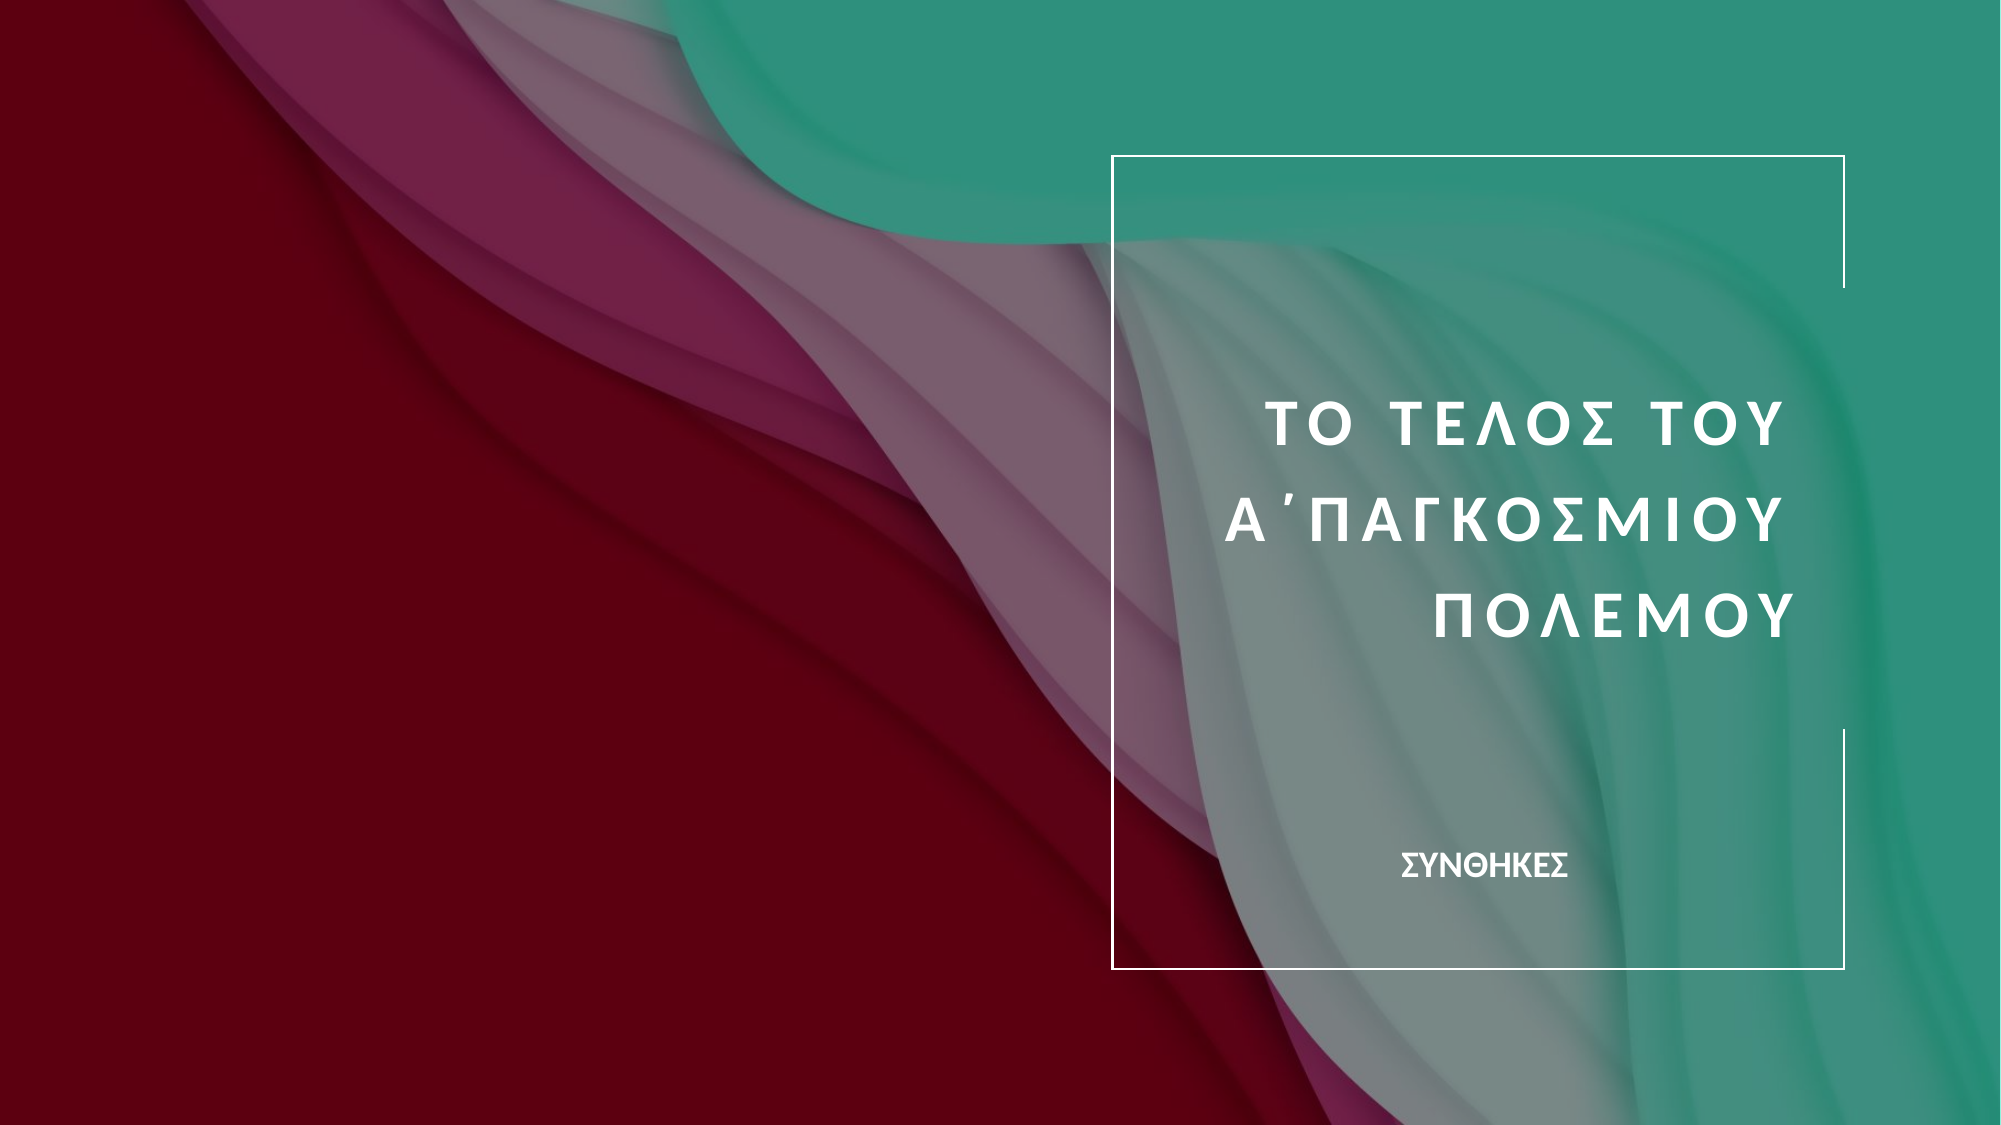

# ΤΟ ΤΕΛΟΣ ΤΟΥ Α΄ΠΑΓΚΟΣΜΙΟΥ ΠΟΛΕΜΟΥ
ΣΥΝΘΗΚΕΣ